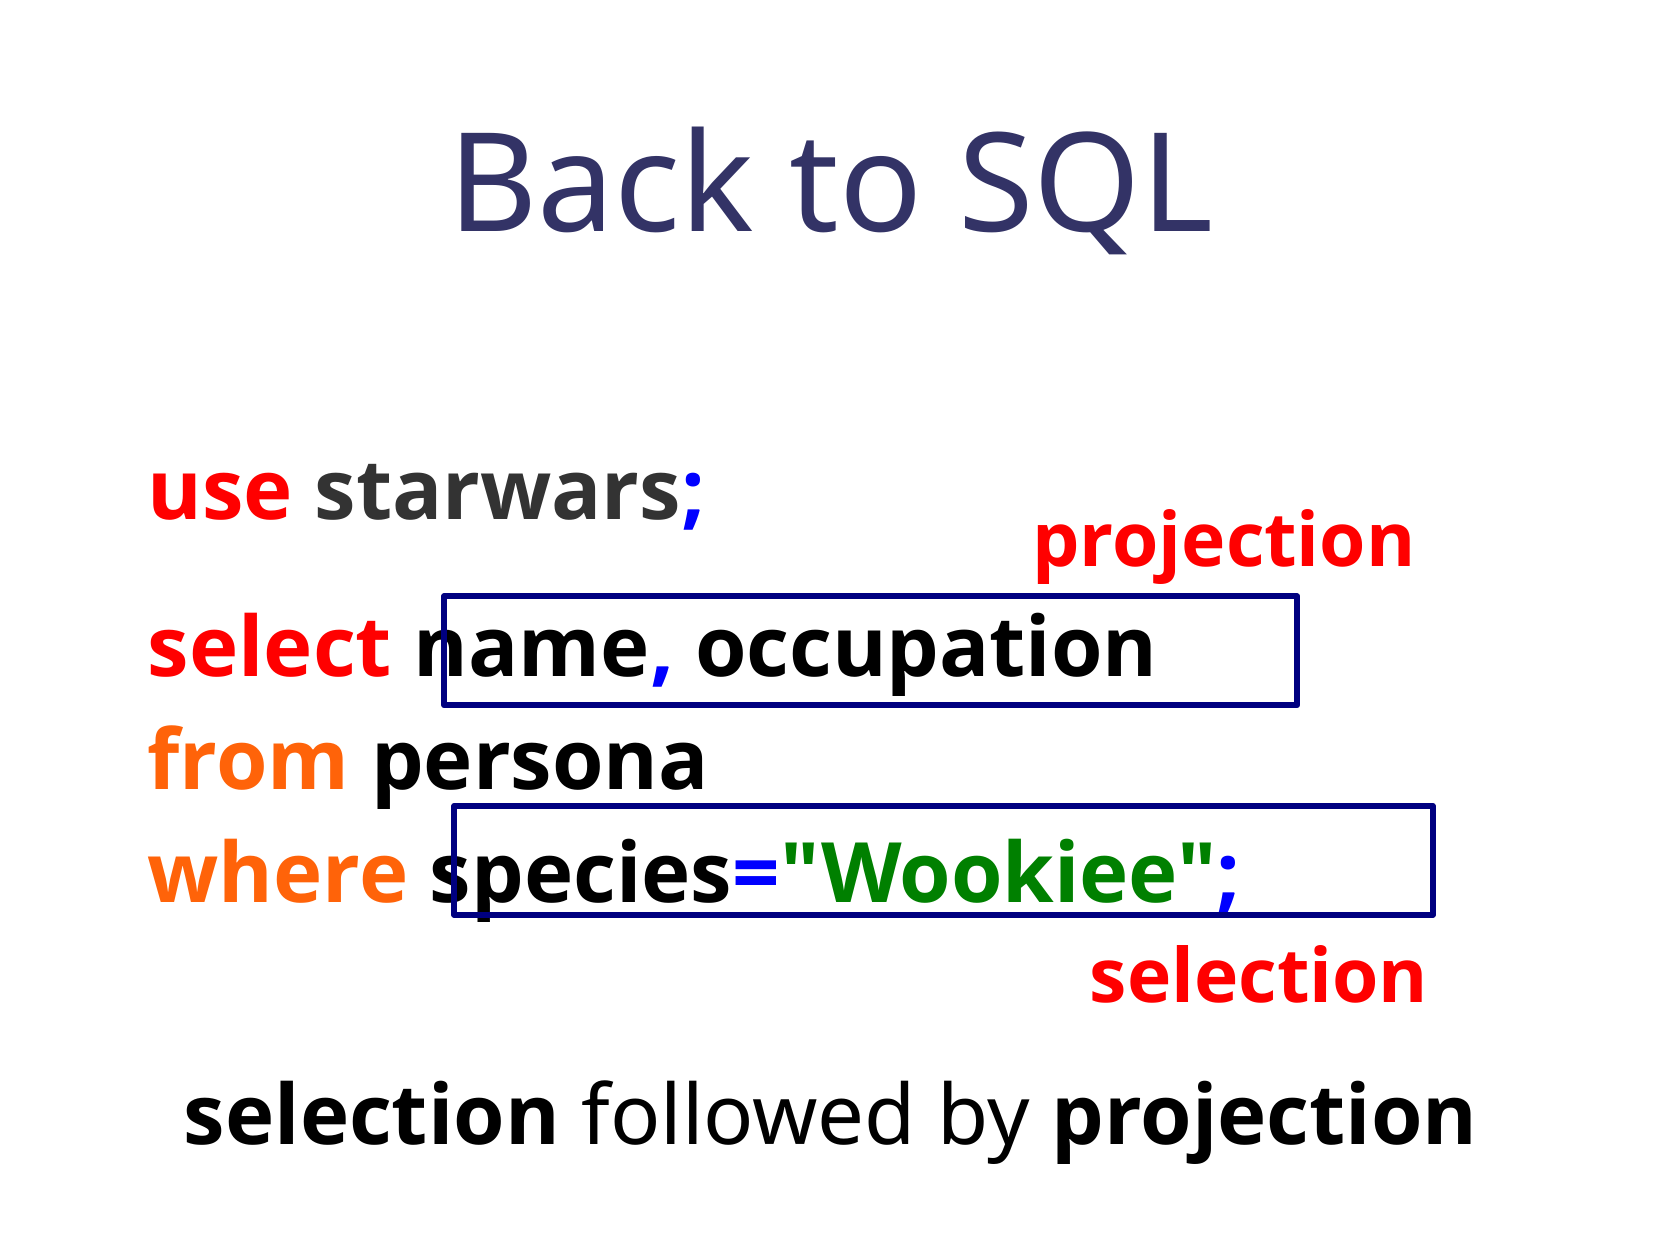

# Back to SQL
use starwars;
select name, occupation
from persona
where species="Wookiee";
projection
selection
selection followed by projection